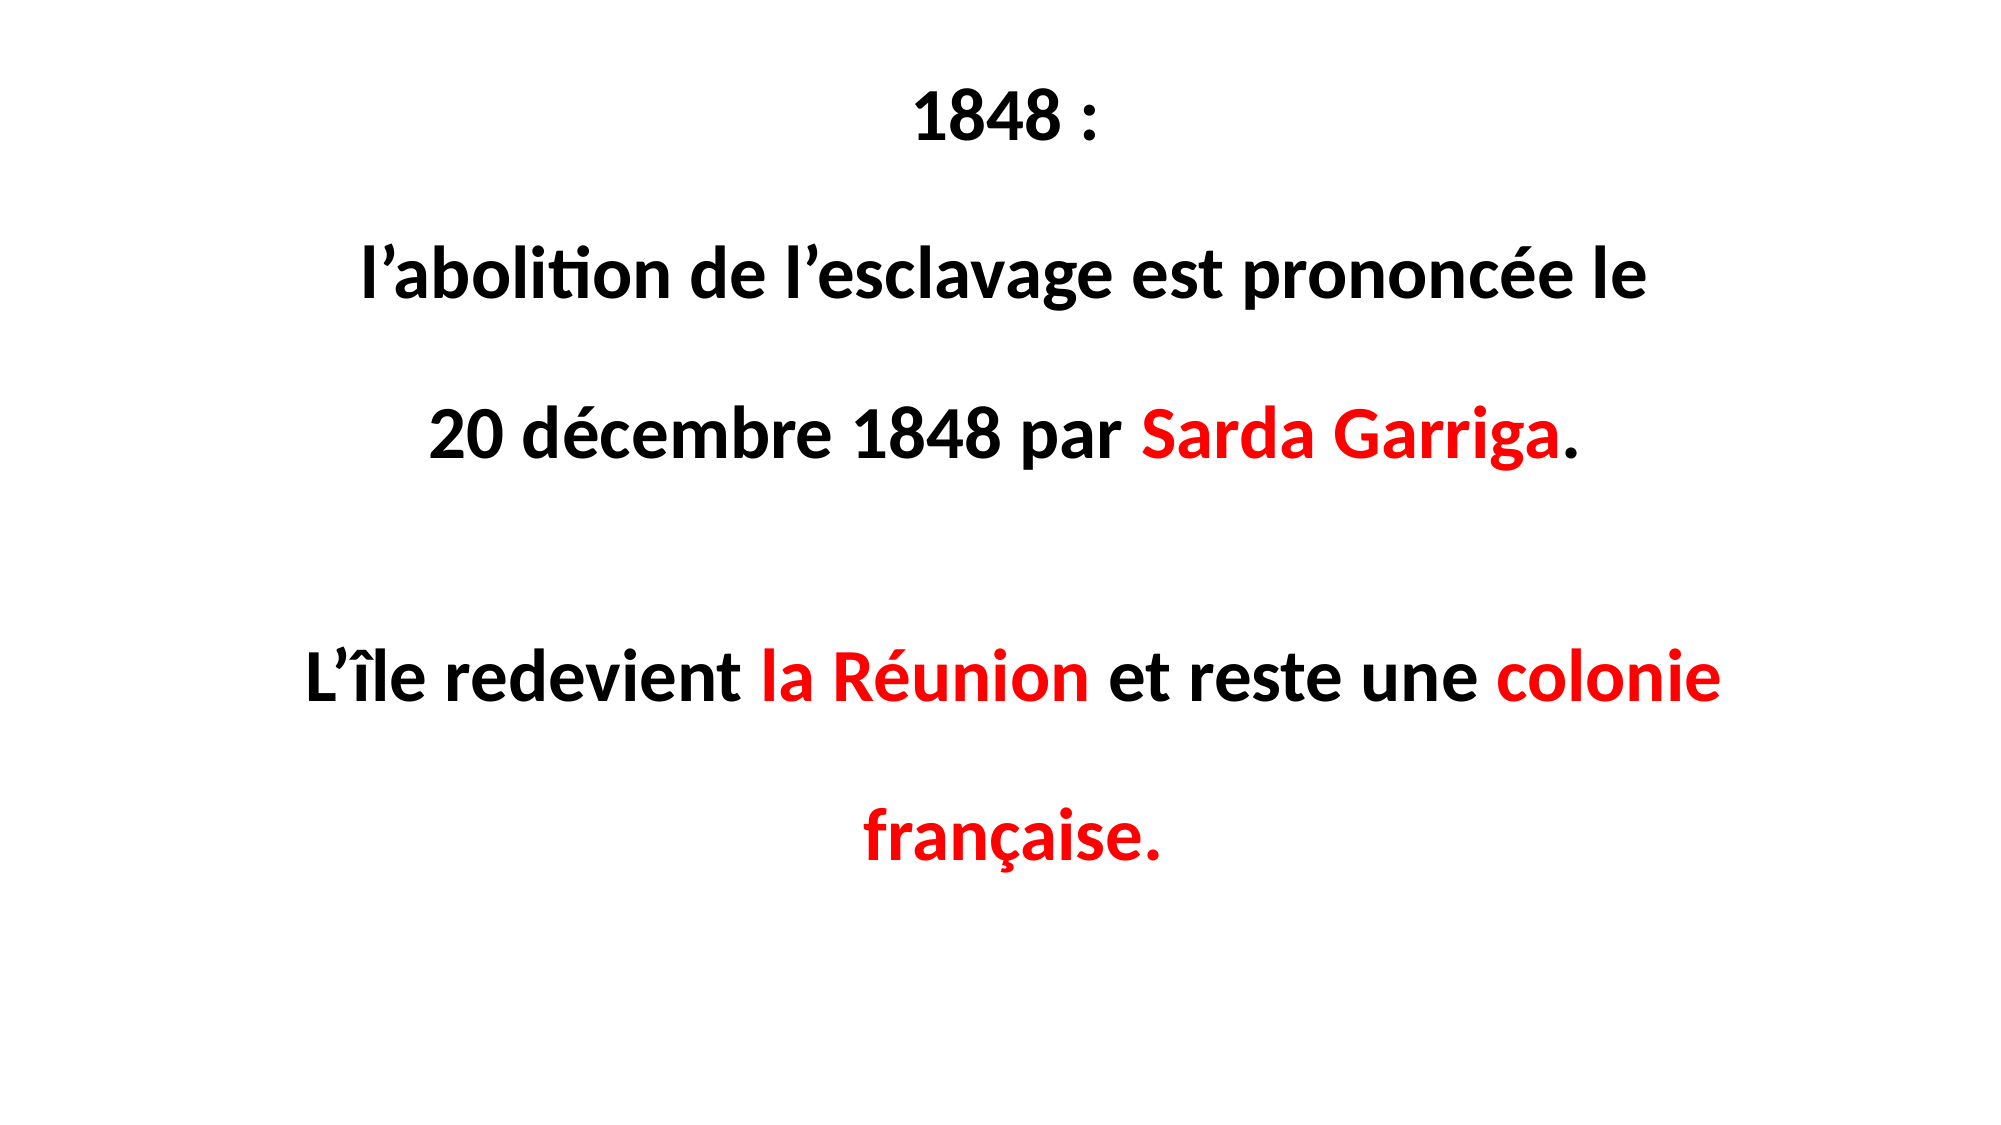

1848 :
l’abolition de l’esclavage est prononcée le
20 décembre 1848 par Sarda Garriga.
 L’île redevient la Réunion et reste une colonie
 française.